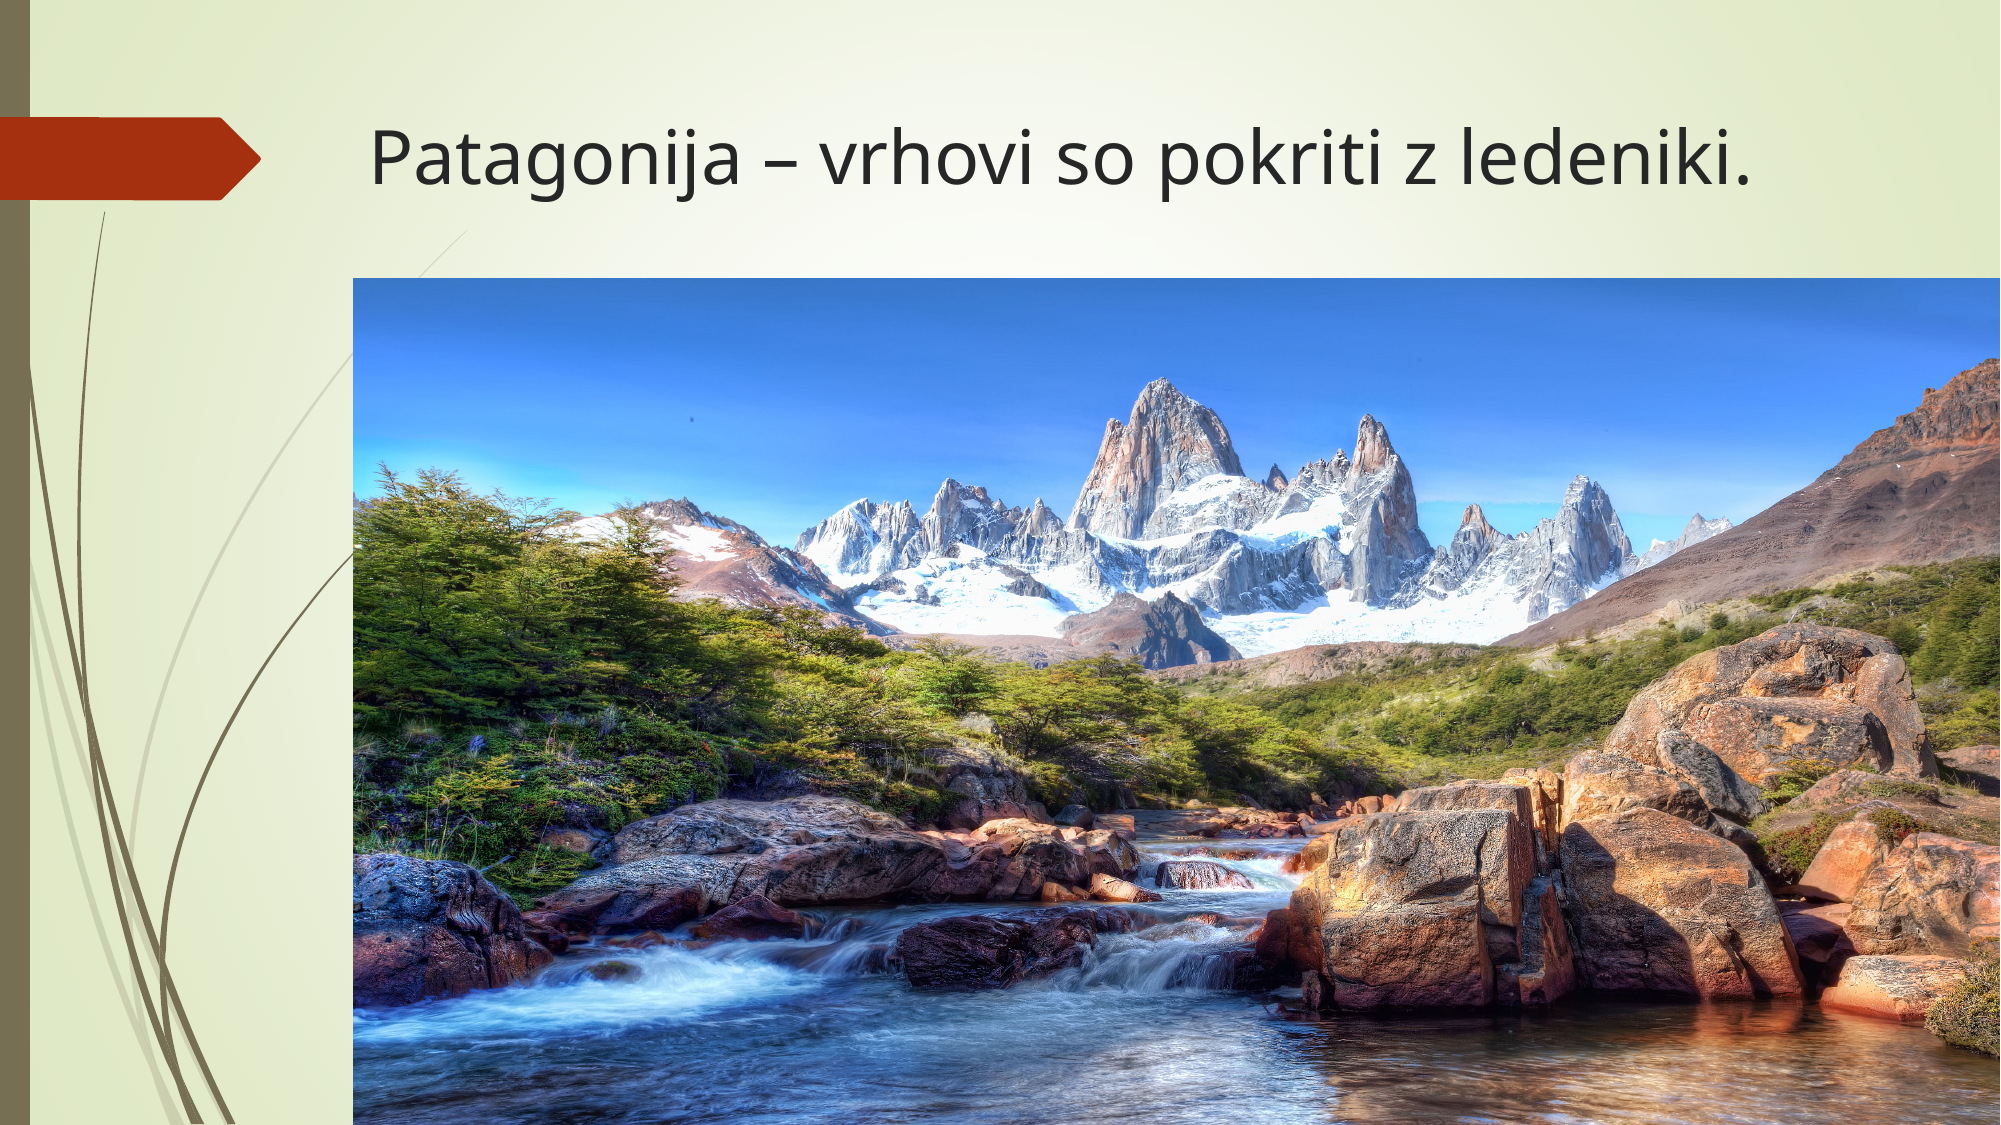

# Patagonija – vrhovi so pokriti z ledeniki.